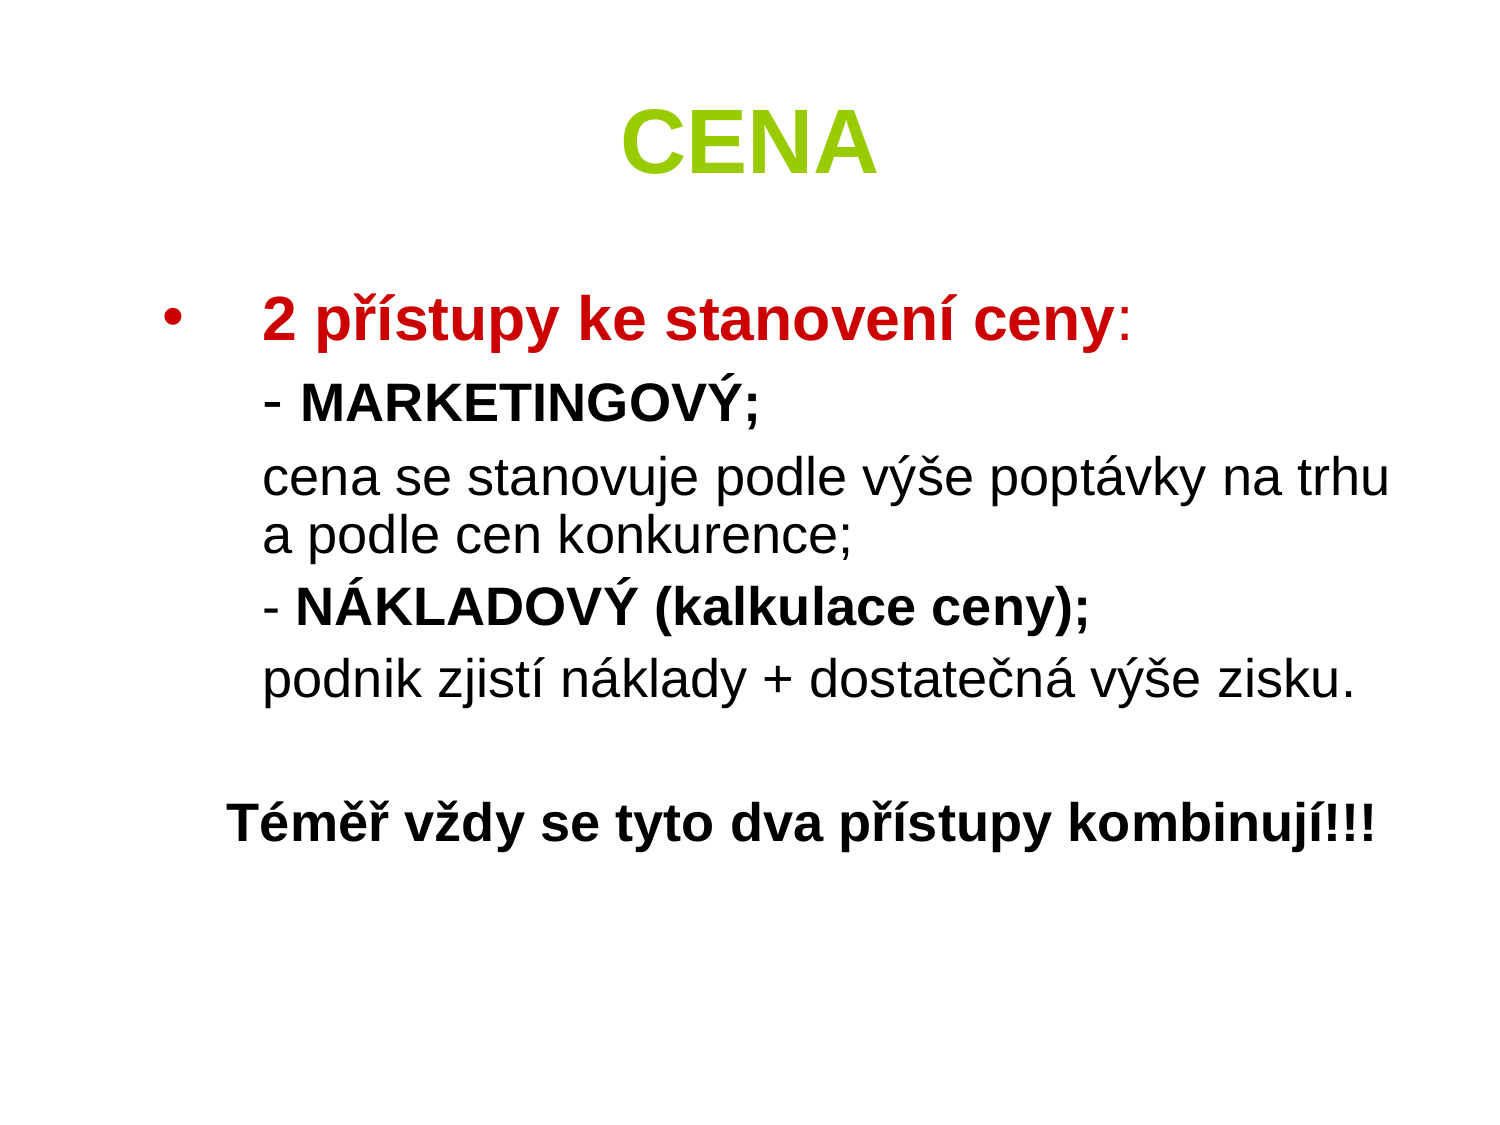

# CENA
2 přístupy ke stanovení ceny:
	- MARKETINGOVÝ;
	cena se stanovuje podle výše poptávky na trhu
a podle cen konkurence;
	- NÁKLADOVÝ (kalkulace ceny);
	podnik zjistí náklady + dostatečná výše zisku.
Téměř vždy se tyto dva přístupy kombinují!!!